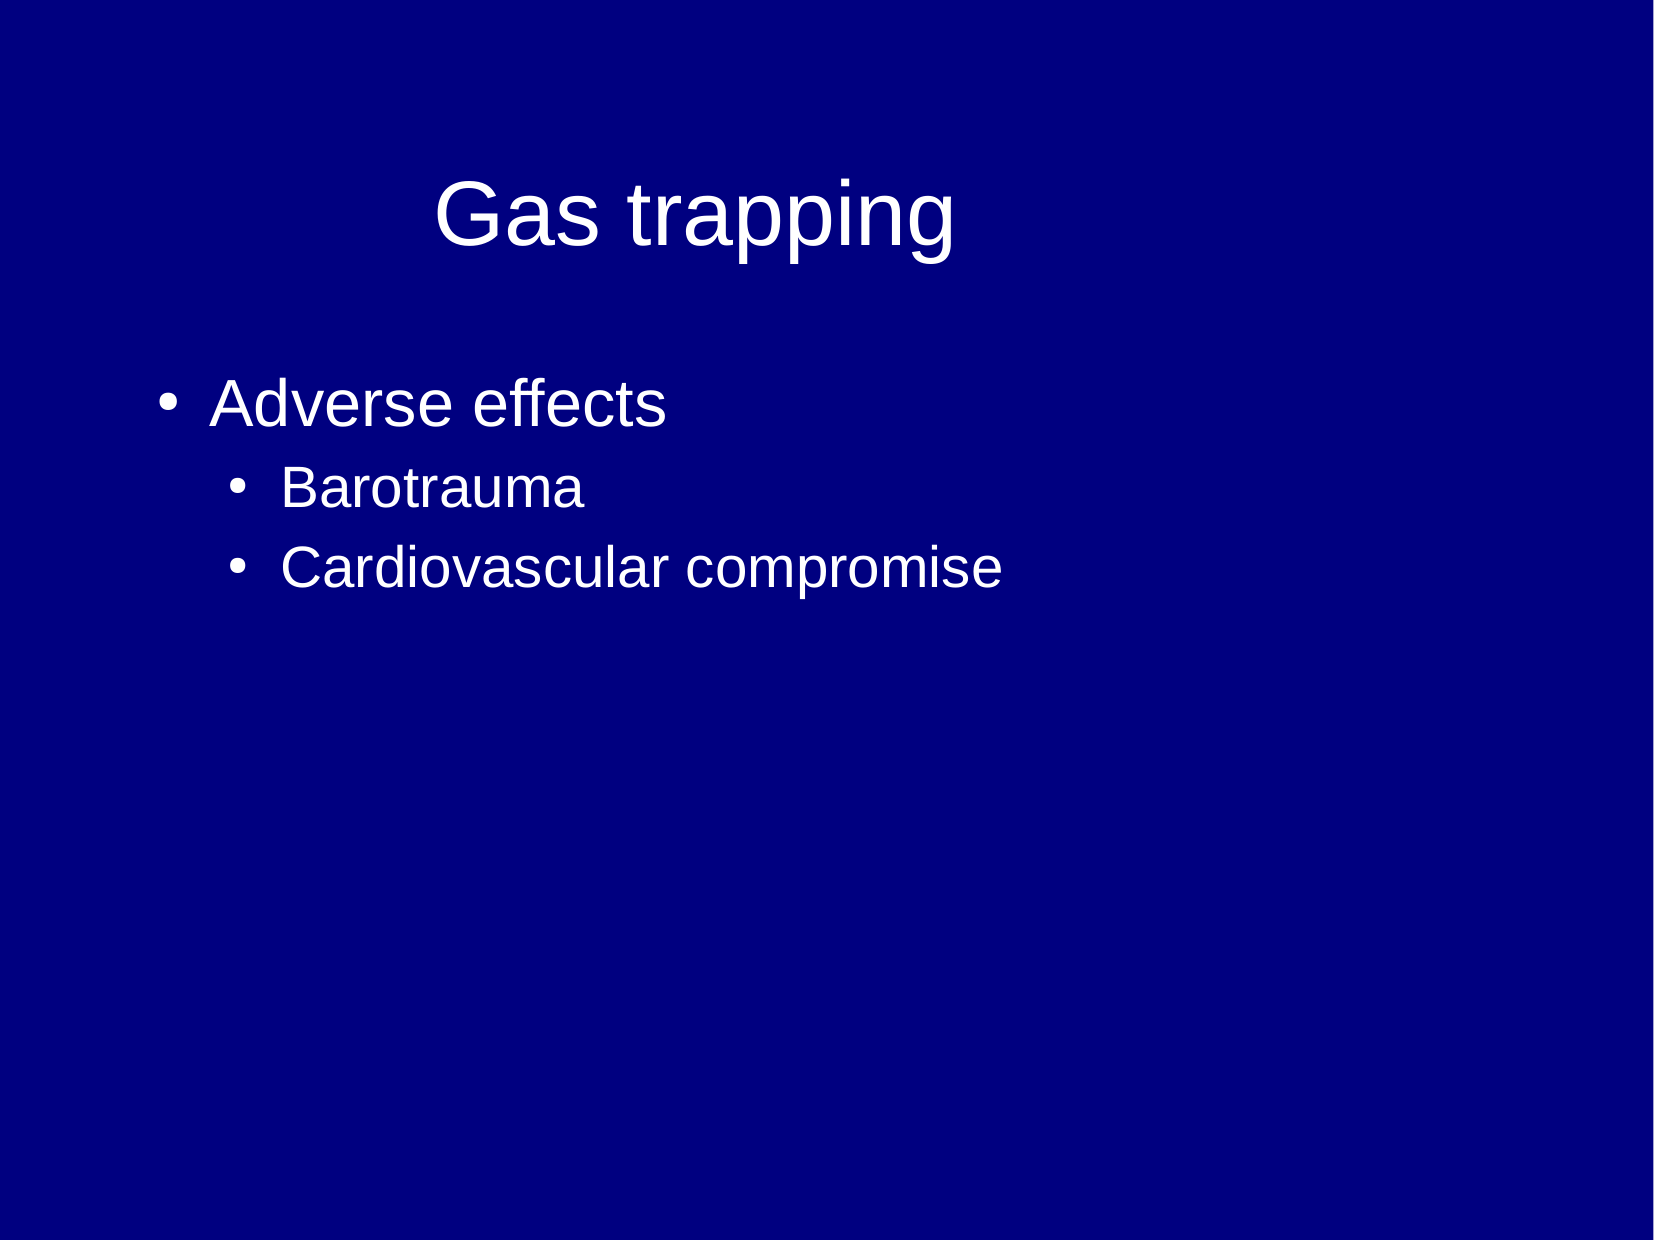

# Gas trapping
Adverse effects
Barotrauma
Cardiovascular compromise